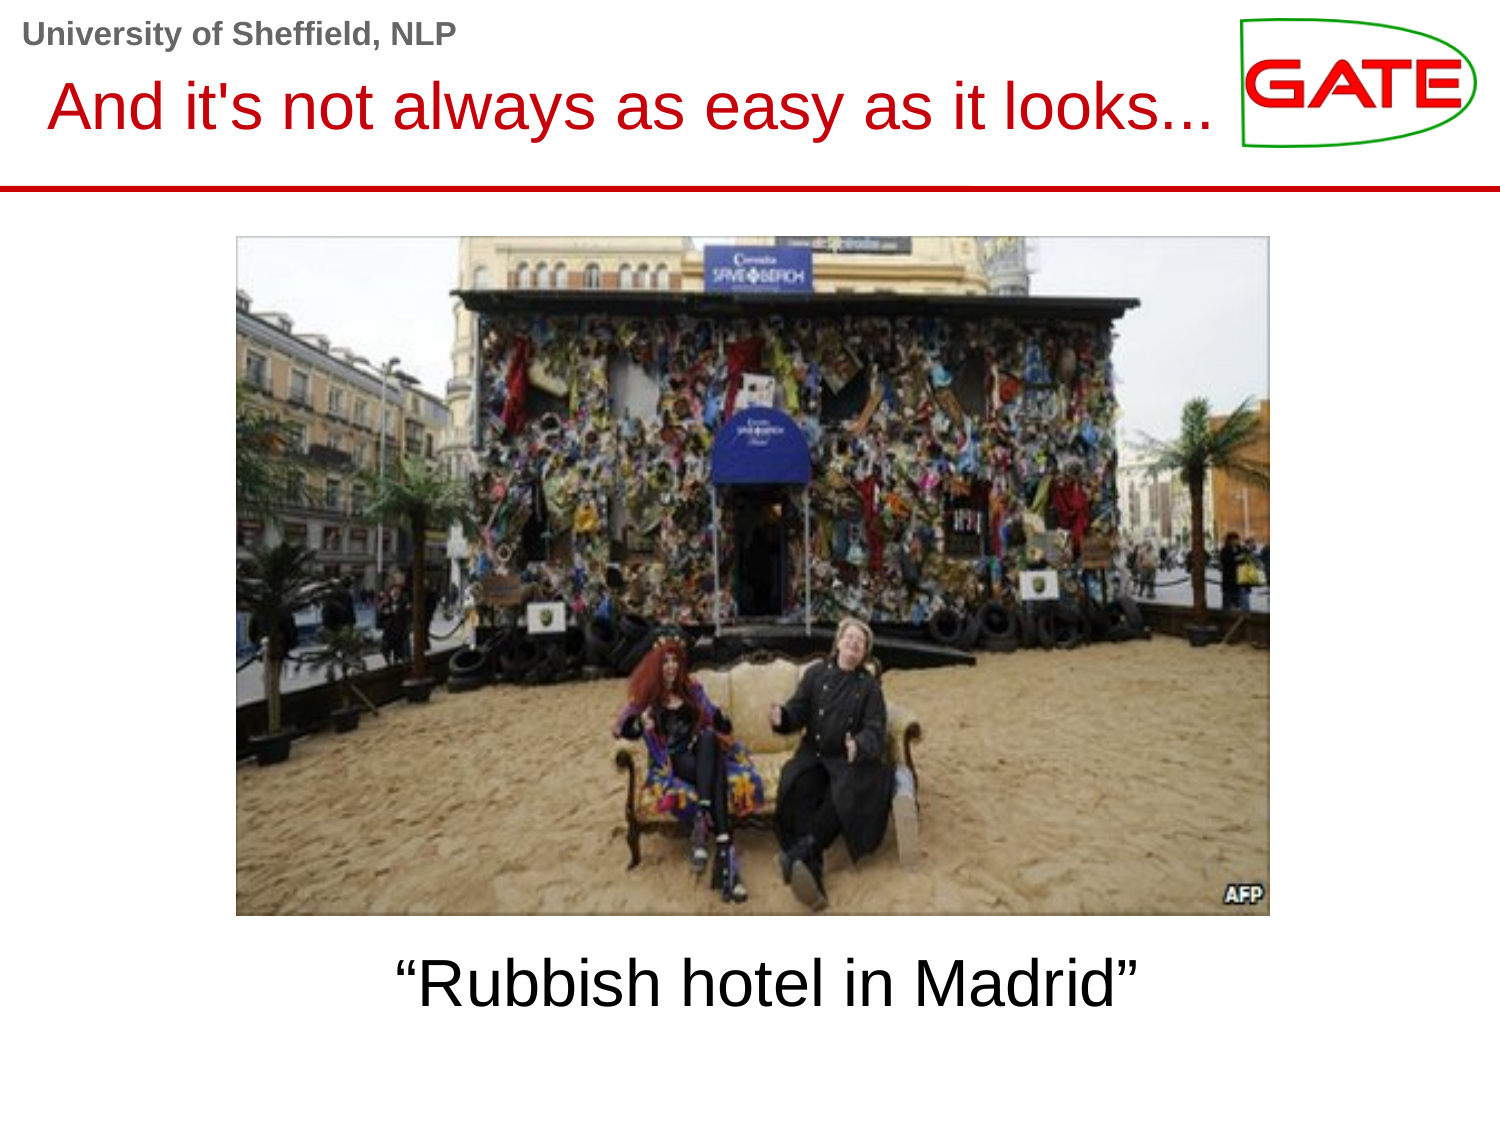

# And it's not always as easy as it looks...
“Rubbish hotel in Madrid”